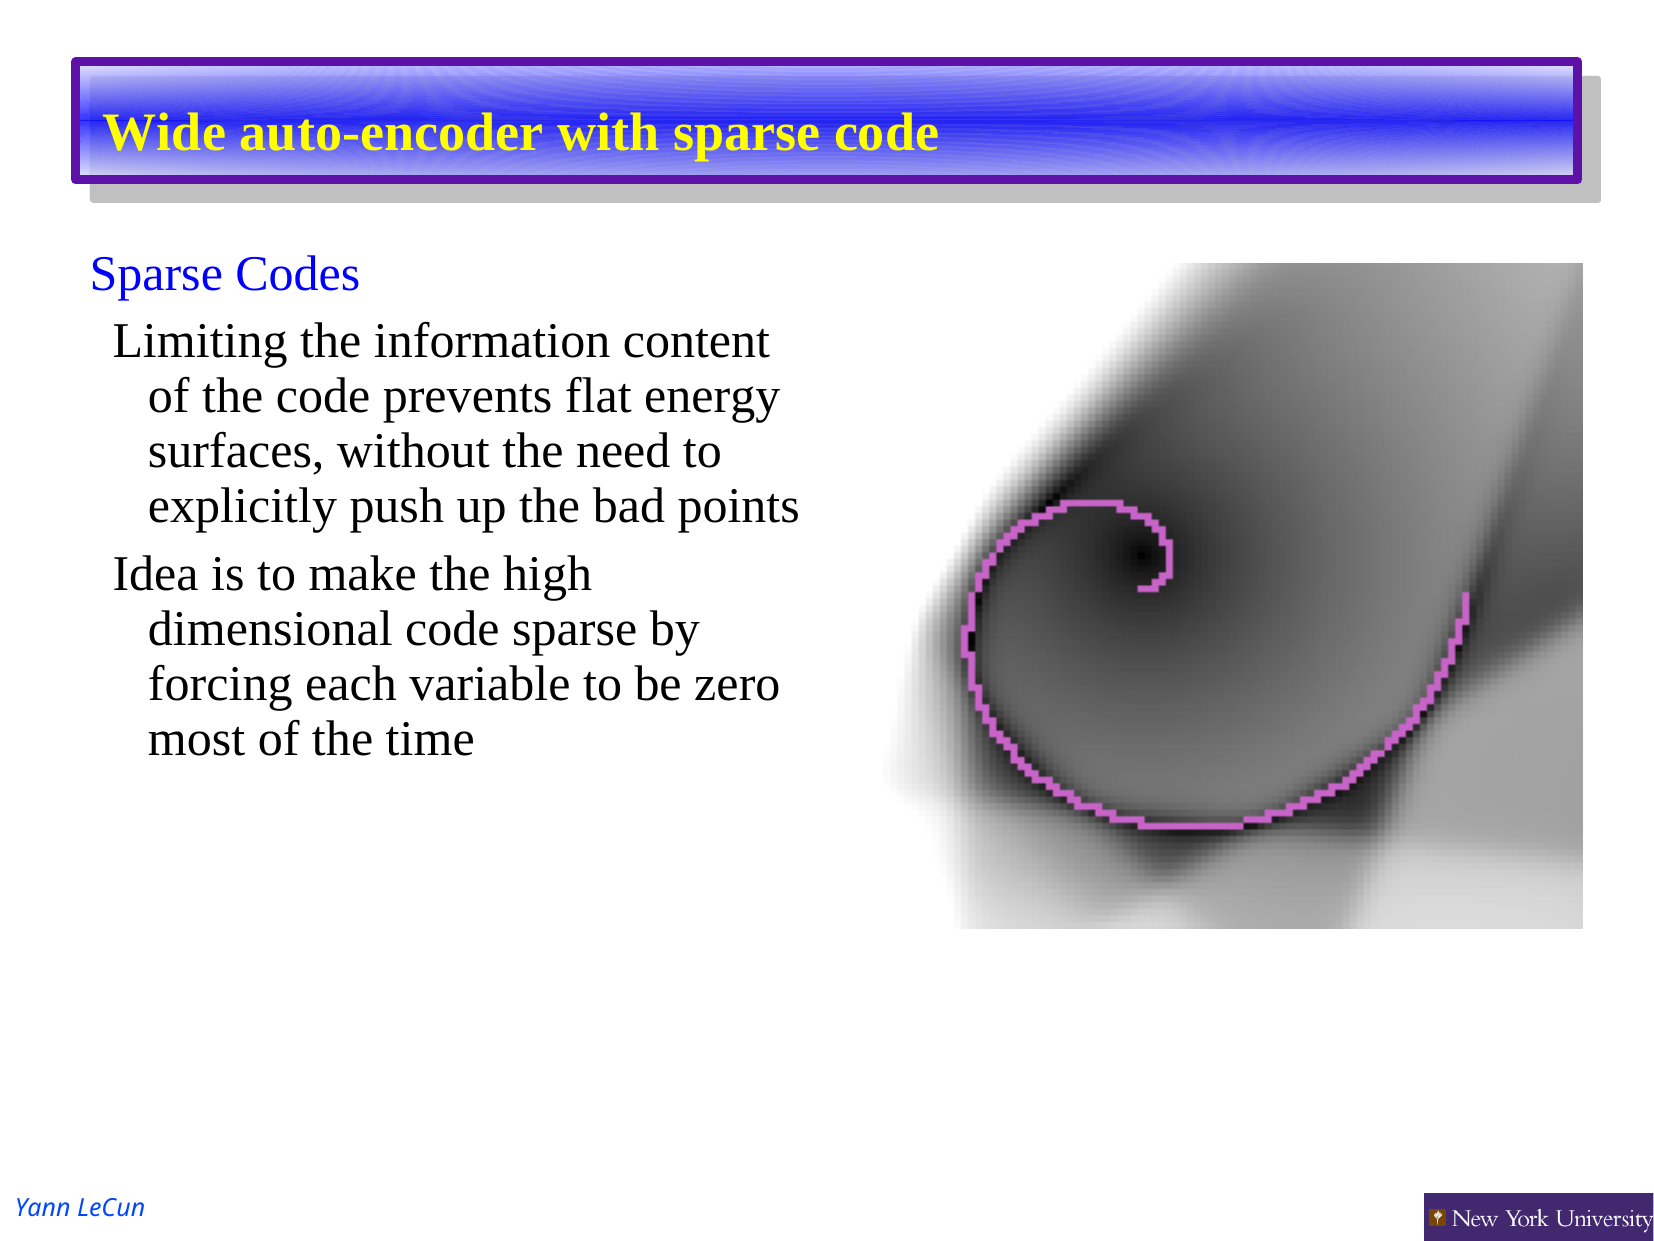

# Wide auto-encoder with sparse code
 Sparse Codes
Limiting the information content of the code prevents flat energy surfaces, without the need to explicitly push up the bad points
Idea is to make the high dimensional code sparse by forcing each variable to be zero most of the time